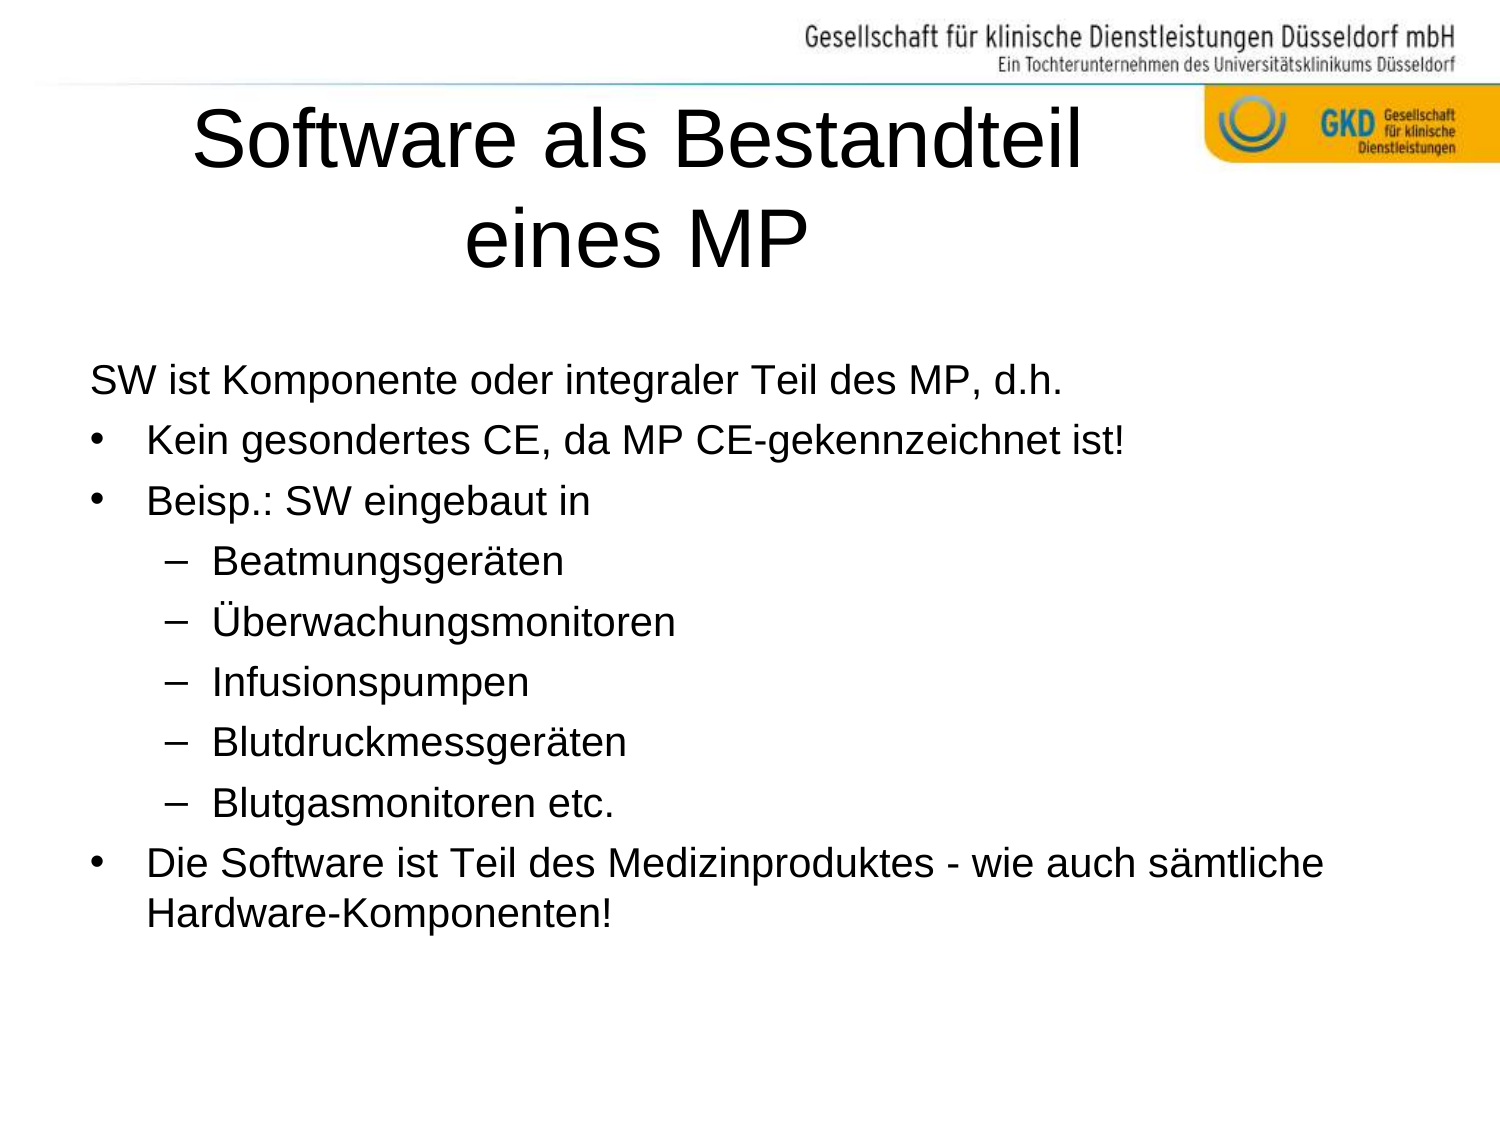

# Software als Bestandteil eines MP
SW ist Komponente oder integraler Teil des MP, d.h.
Kein gesondertes CE, da MP CE-gekennzeichnet ist!
Beisp.: SW eingebaut in
Beatmungsgeräten
Überwachungsmonitoren
Infusionspumpen
Blutdruckmessgeräten
Blutgasmonitoren etc.
Die Software ist Teil des Medizinproduktes - wie auch sämtliche Hardware-Komponenten!